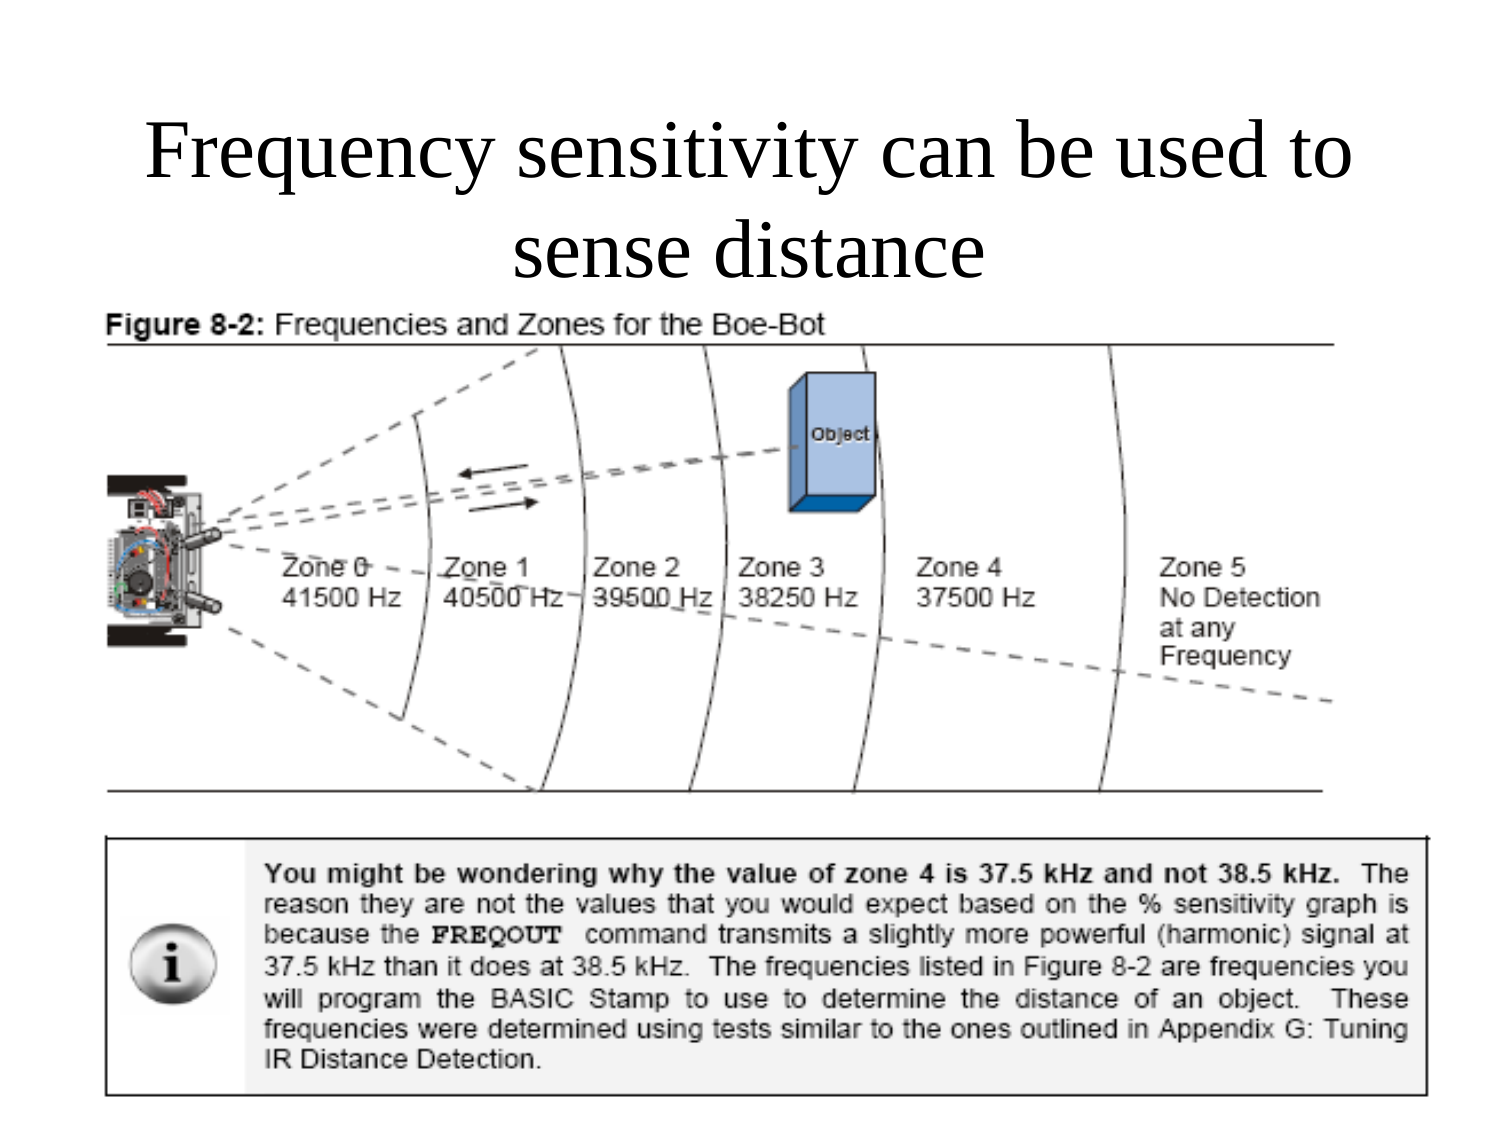

# Frequency sensitivity can be used to sense distance